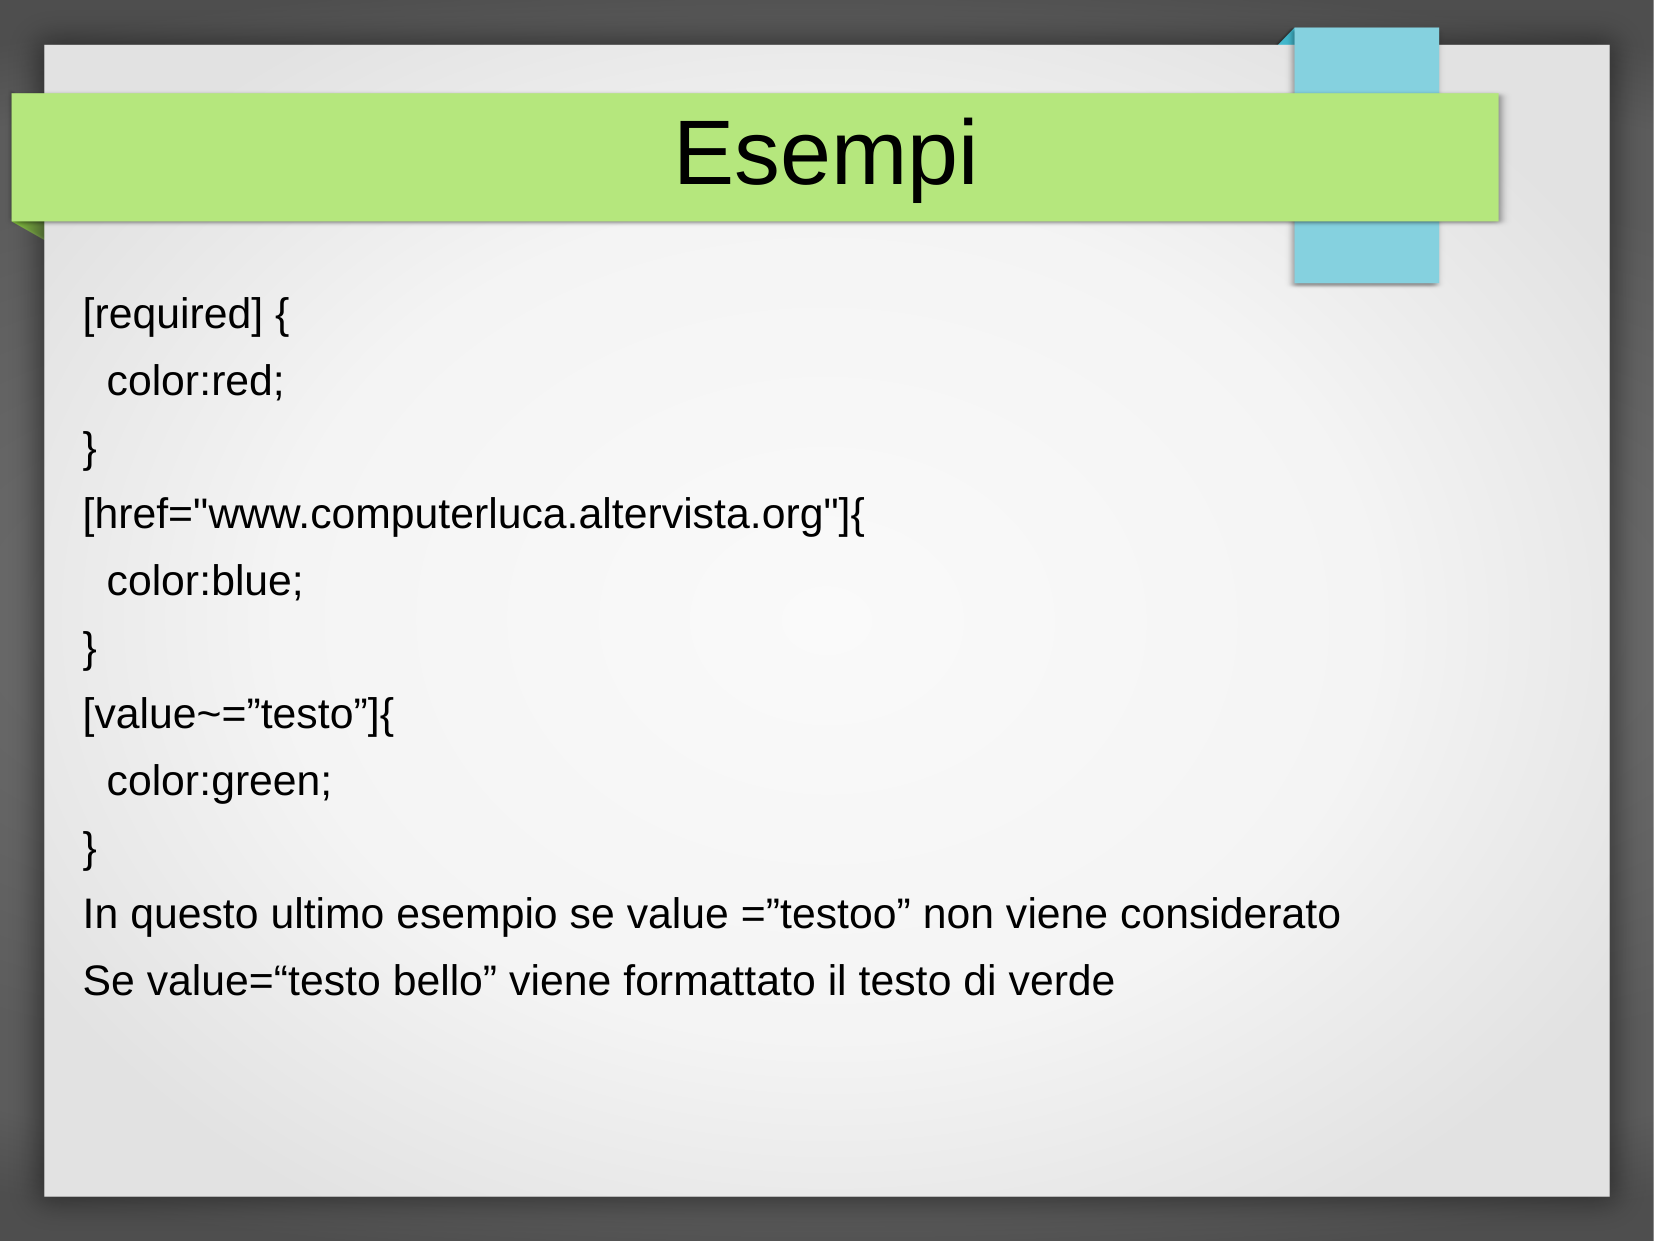

# Esempi
[required] {
 color:red;
}
[href="www.computerluca.altervista.org"]{
 color:blue;
}
[value~=”testo”]{
 color:green;
}
In questo ultimo esempio se value =”testoo” non viene considerato
Se value=“testo bello” viene formattato il testo di verde